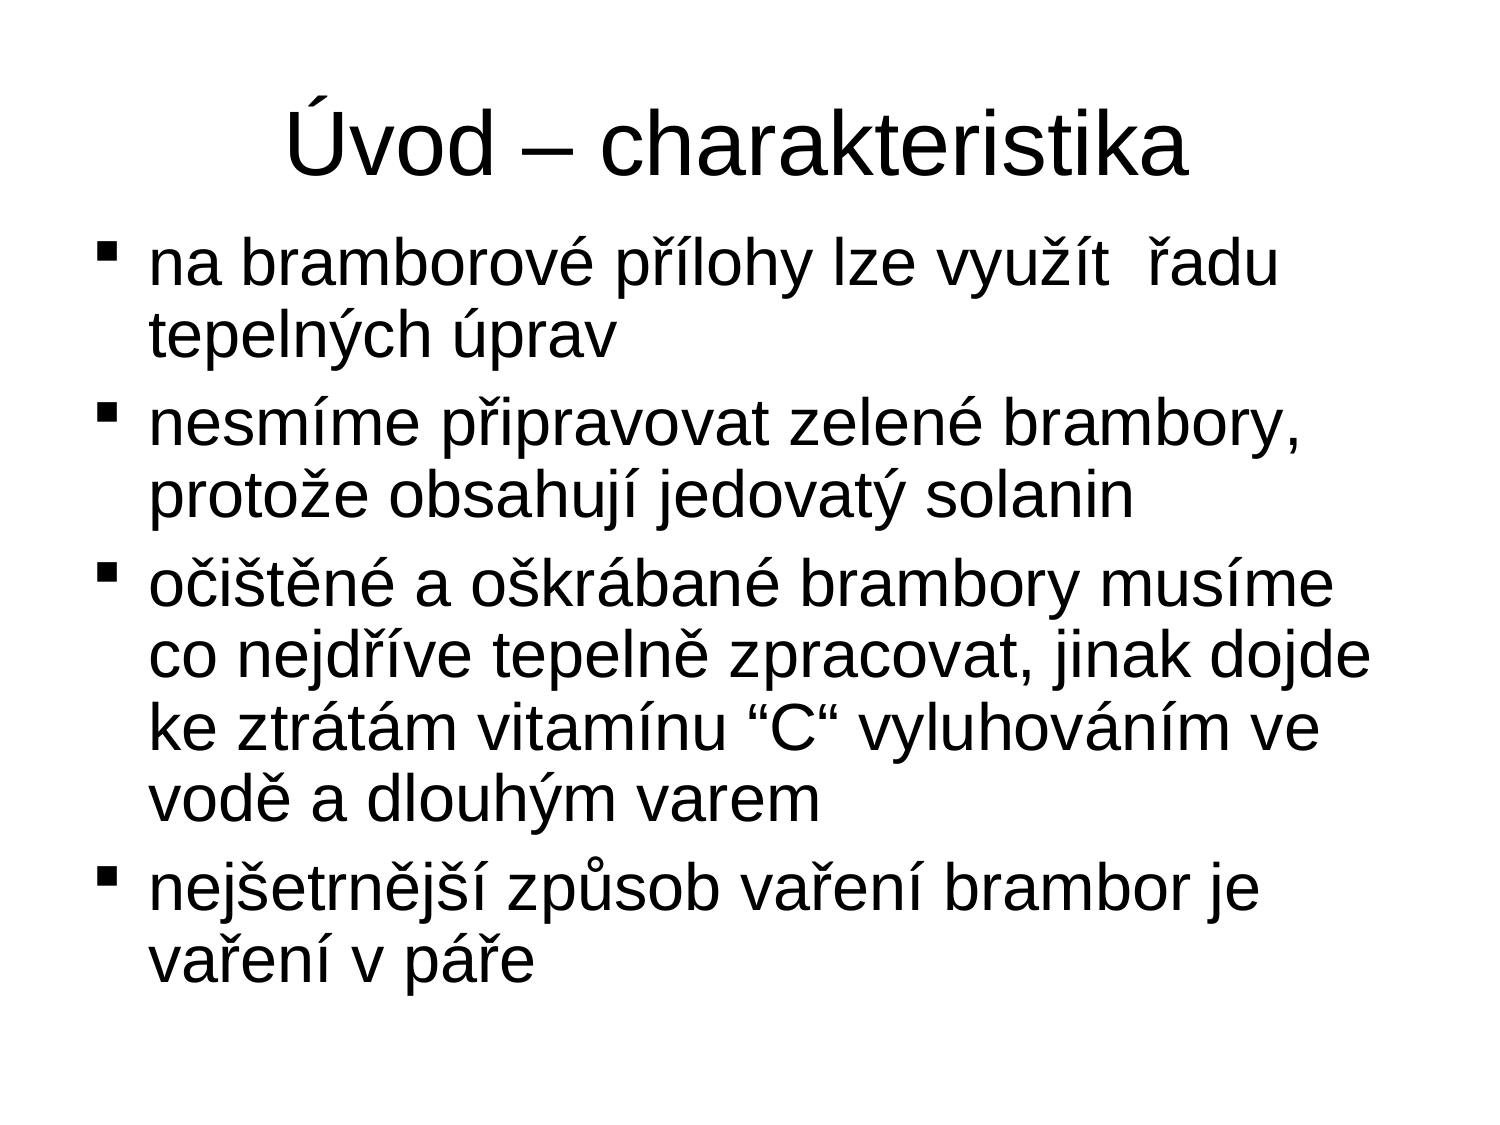

# Úvod – charakteristika
na bramborové přílohy lze využít řadu tepelných úprav
nesmíme připravovat zelené brambory, protože obsahují jedovatý solanin
očištěné a oškrábané brambory musíme co nejdříve tepelně zpracovat, jinak dojde ke ztrátám vitamínu “C“ vyluhováním ve vodě a dlouhým varem
nejšetrnější způsob vaření brambor je vaření v páře